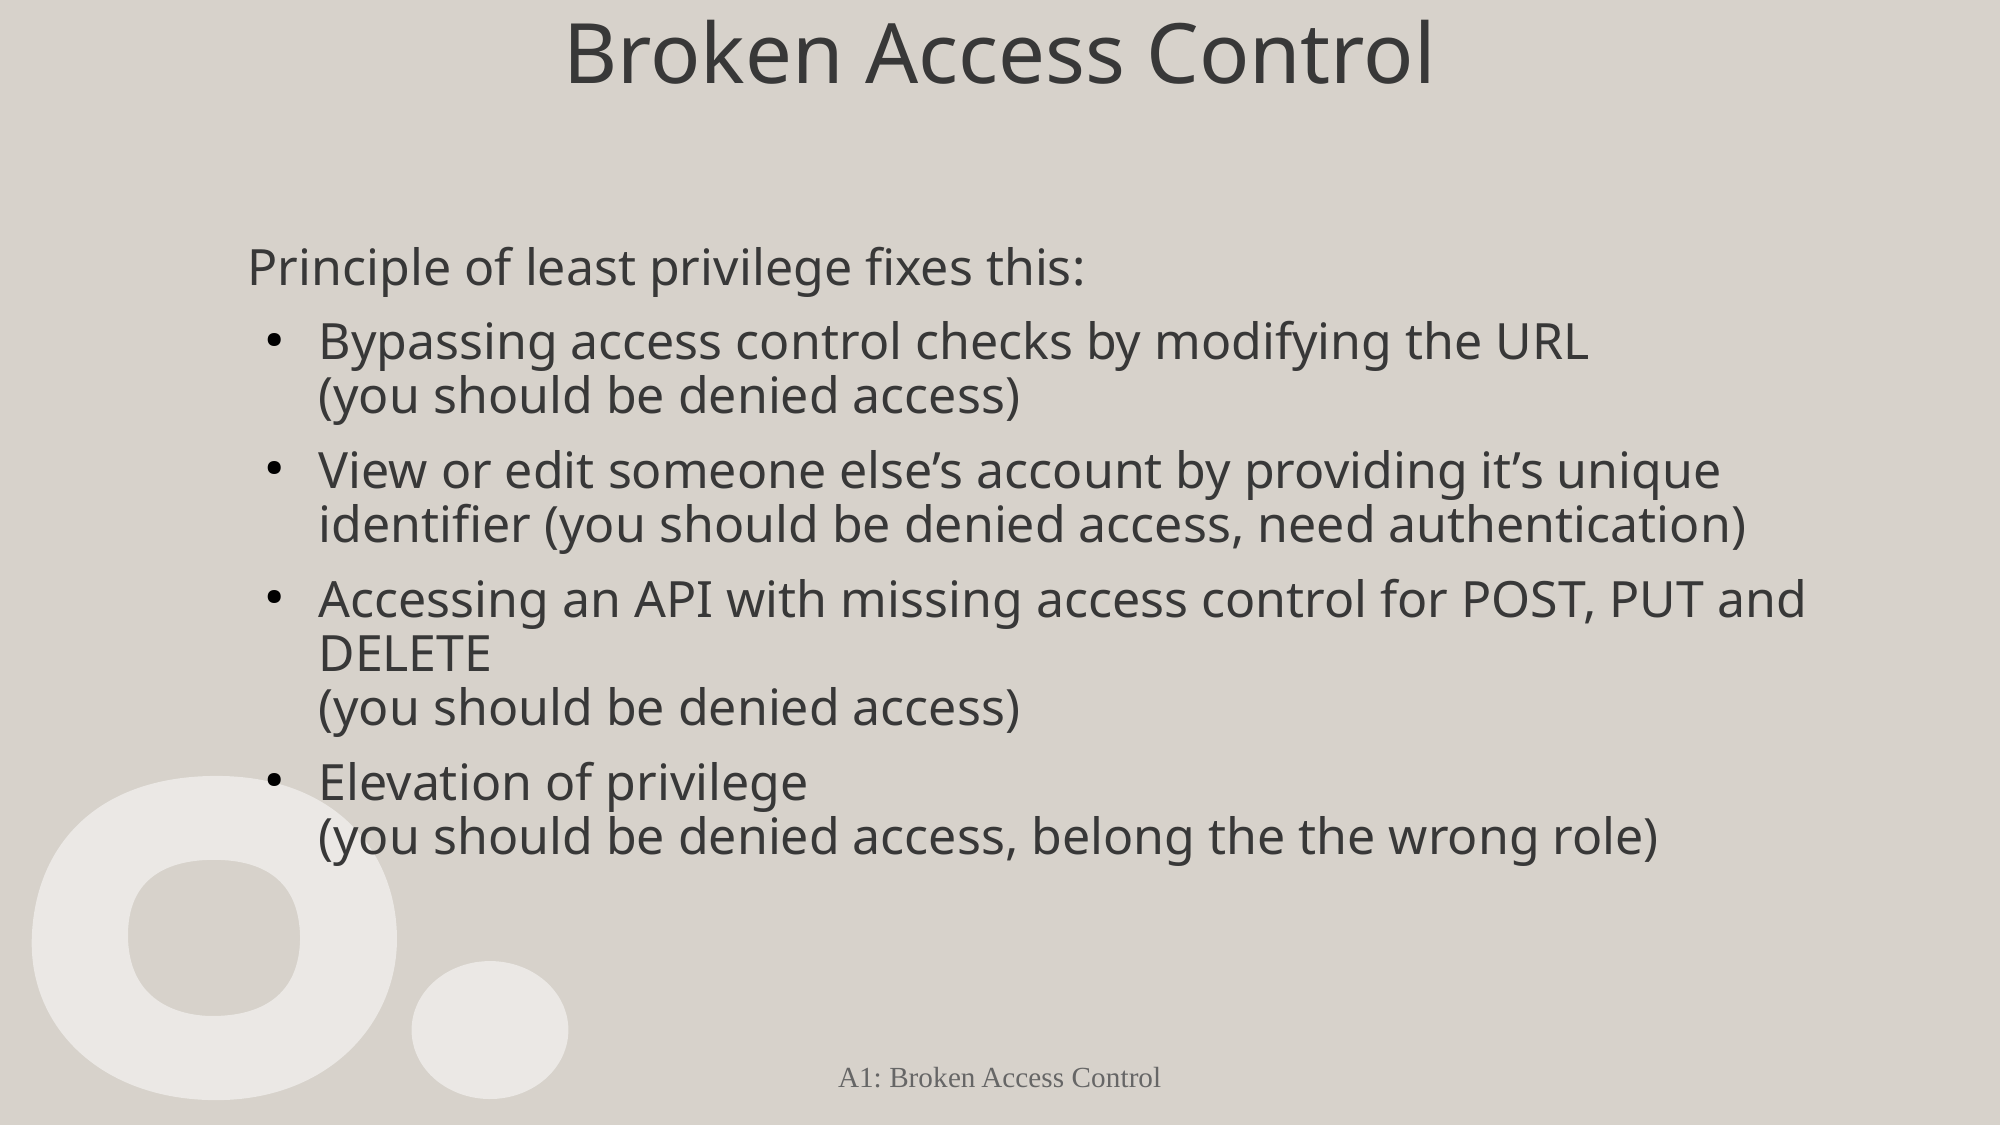

Broken Access Control
Principle of least privilege fixes this:
Bypassing access control checks by modifying the URL
(you should be denied access)
View or edit someone else’s account by providing it’s unique identifier (you should be denied access, need authentication)
Accessing an API with missing access control for POST, PUT and DELETE
(you should be denied access)
Elevation of privilege
(you should be denied access, belong the the wrong role)
#
A1: Broken Access Control